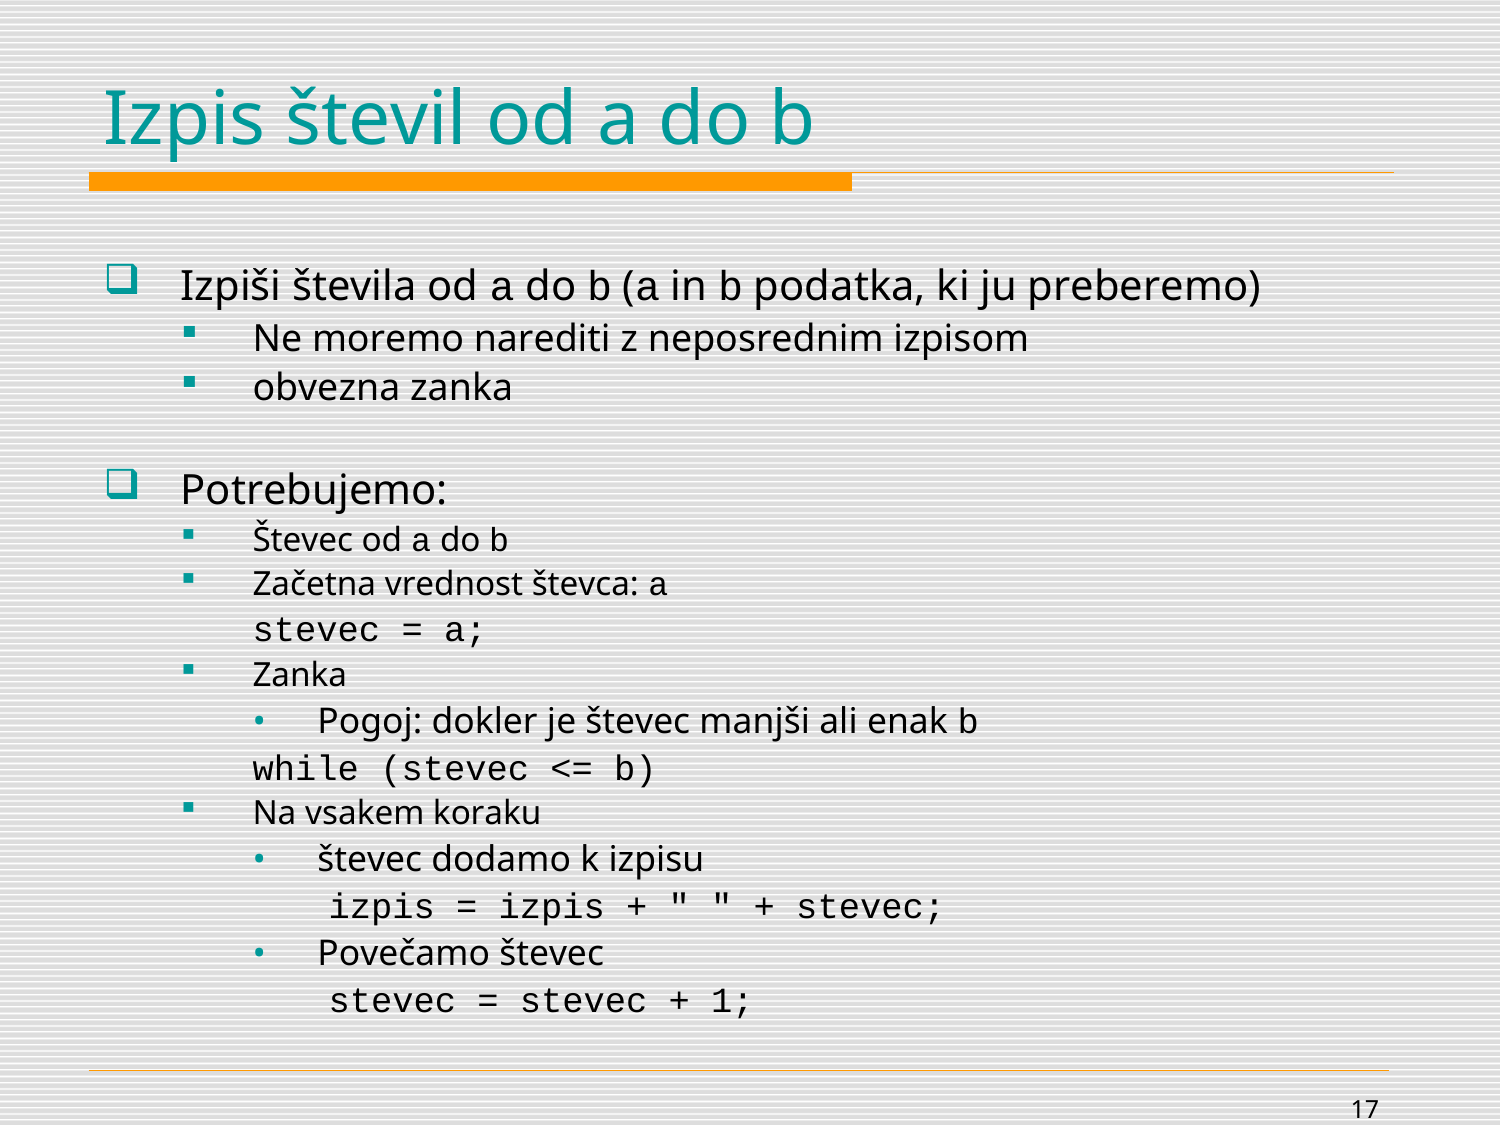

# Izpis števil od a do b
Izpiši števila od a do b (a in b podatka, ki ju preberemo)
Ne moremo narediti z neposrednim izpisom
obvezna zanka
Potrebujemo:
Števec od a do b
Začetna vrednost števca: a
stevec = a;
Zanka
Pogoj: dokler je števec manjši ali enak b
while (stevec <= b)
Na vsakem koraku
števec dodamo k izpisu
izpis = izpis + " " + stevec;
Povečamo števec
stevec = stevec + 1;